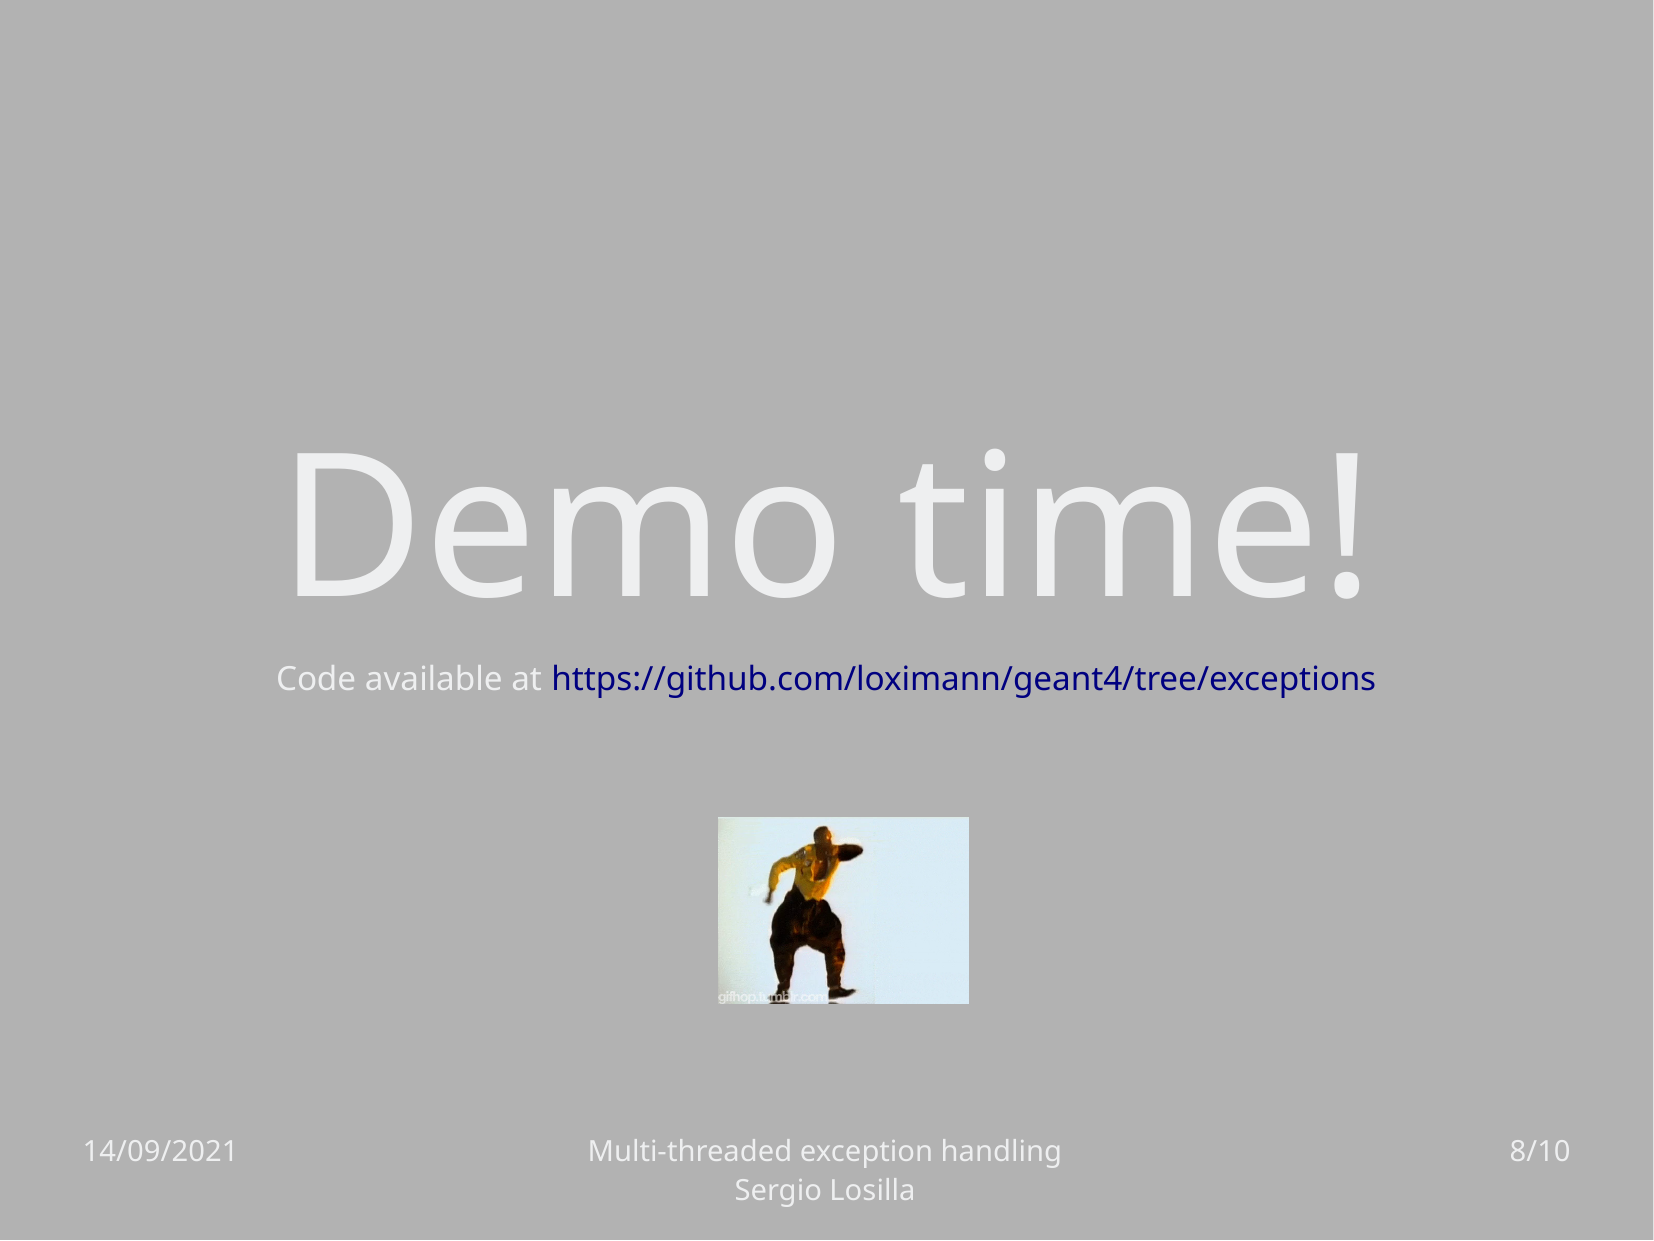

# Demo time! Code available at https://github.com/loximann/geant4/tree/exceptions
8